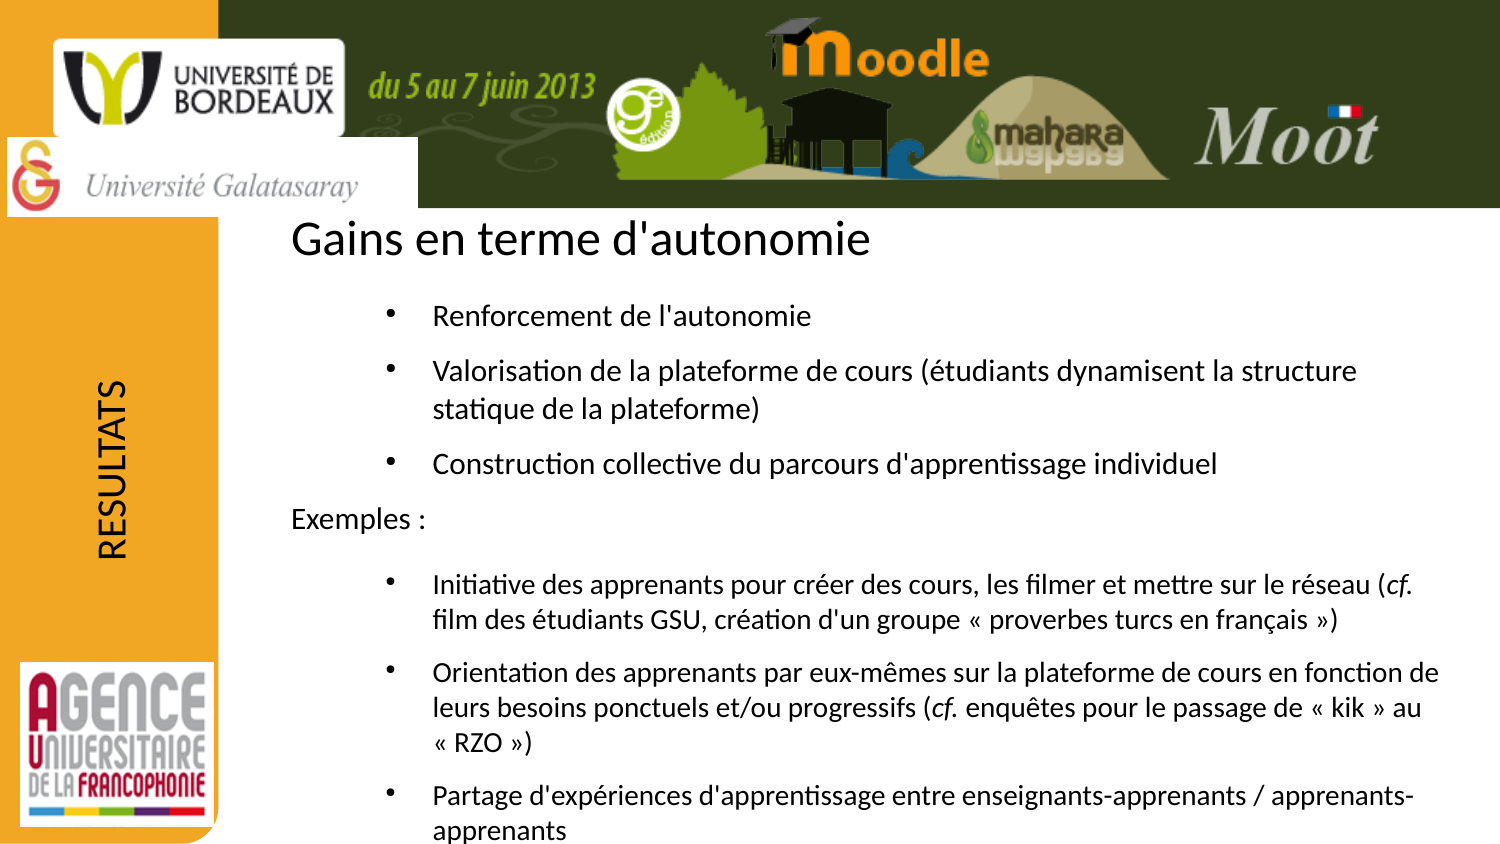

# Gains en terme d'autonomie
Renforcement de l'autonomie
Valorisation de la plateforme de cours (étudiants dynamisent la structure statique de la plateforme)
Construction collective du parcours d'apprentissage individuel
Exemples :
Initiative des apprenants pour créer des cours, les filmer et mettre sur le réseau (cf. film des étudiants GSU, création d'un groupe « proverbes turcs en français »)
Orientation des apprenants par eux-mêmes sur la plateforme de cours en fonction de leurs besoins ponctuels et/ou progressifs (cf. enquêtes pour le passage de « kik » au « RZO »)
Partage d'expériences d'apprentissage entre enseignants-apprenants / apprenants-apprenants
RESULTATS